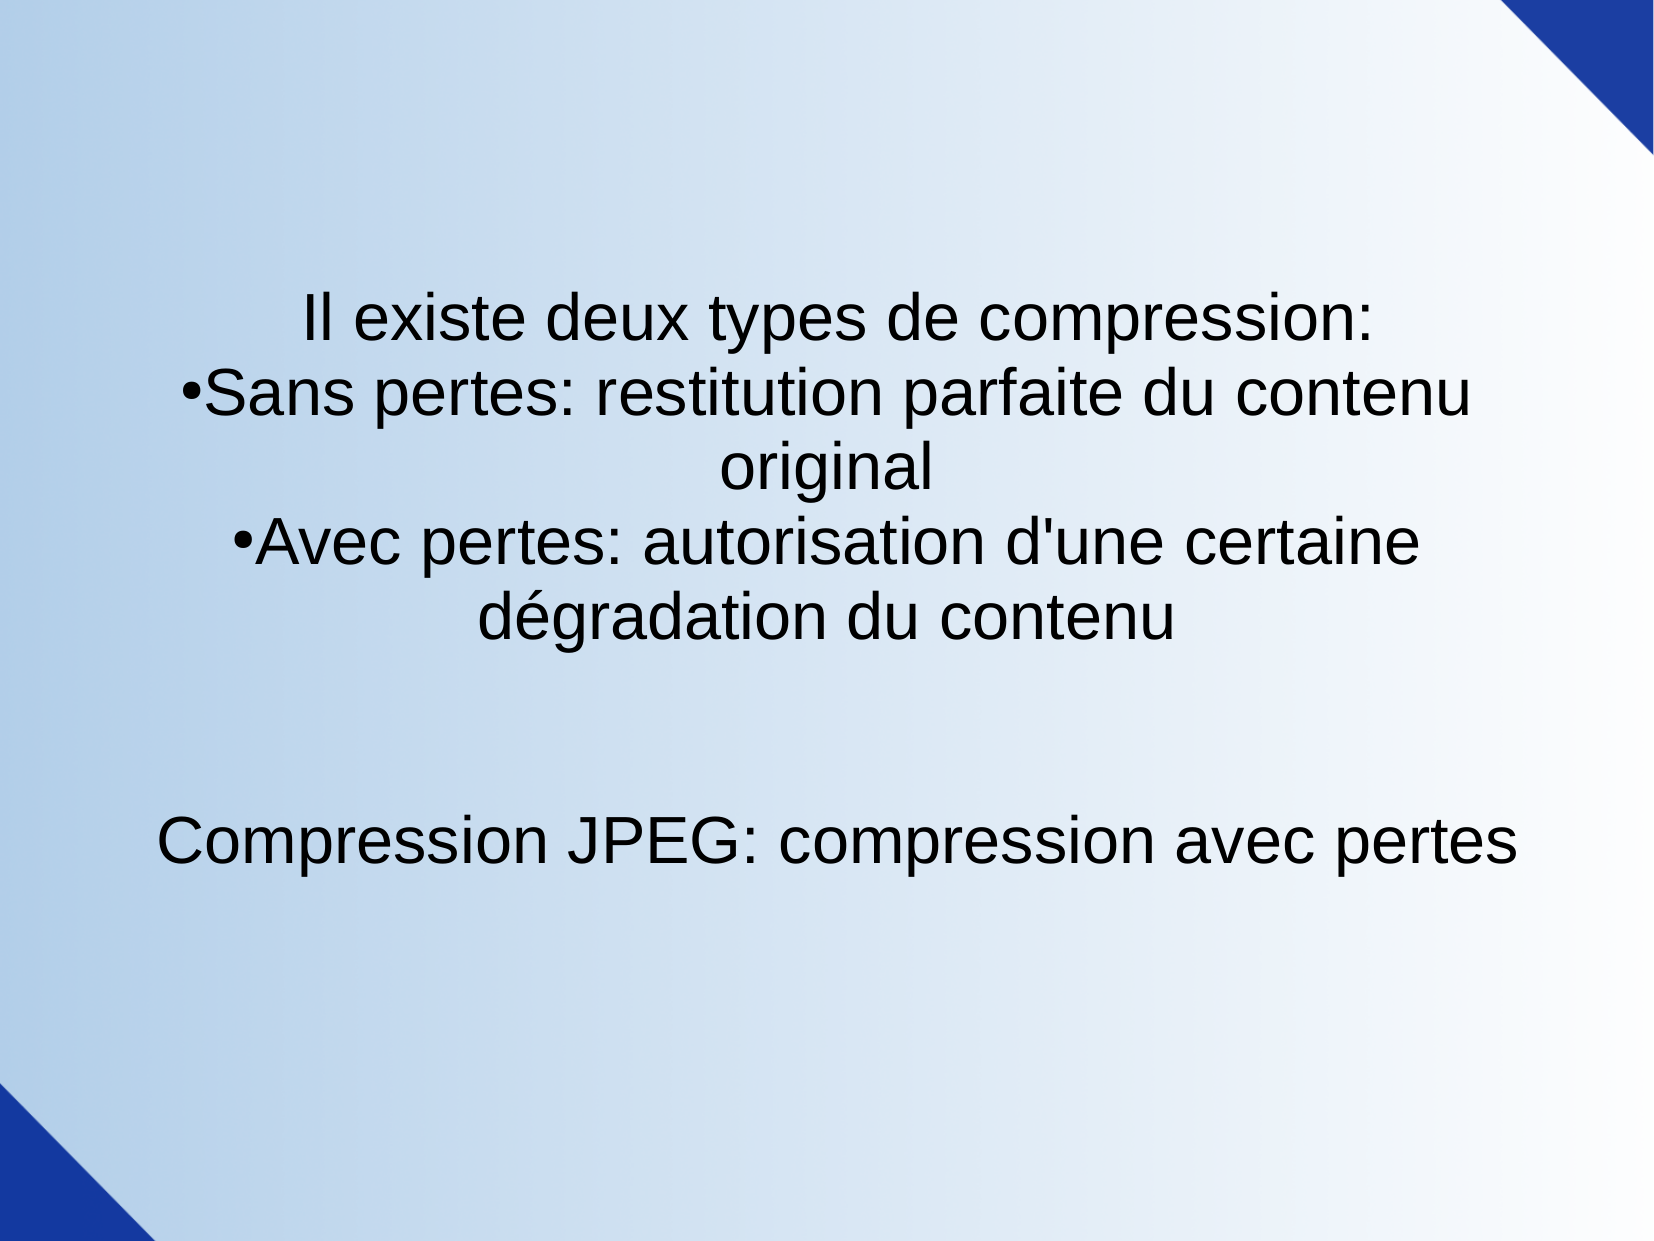

# Il existe deux types de compression:
Sans pertes: restitution parfaite du contenu original
Avec pertes: autorisation d'une certaine dégradation du contenu
Compression JPEG: compression avec pertes